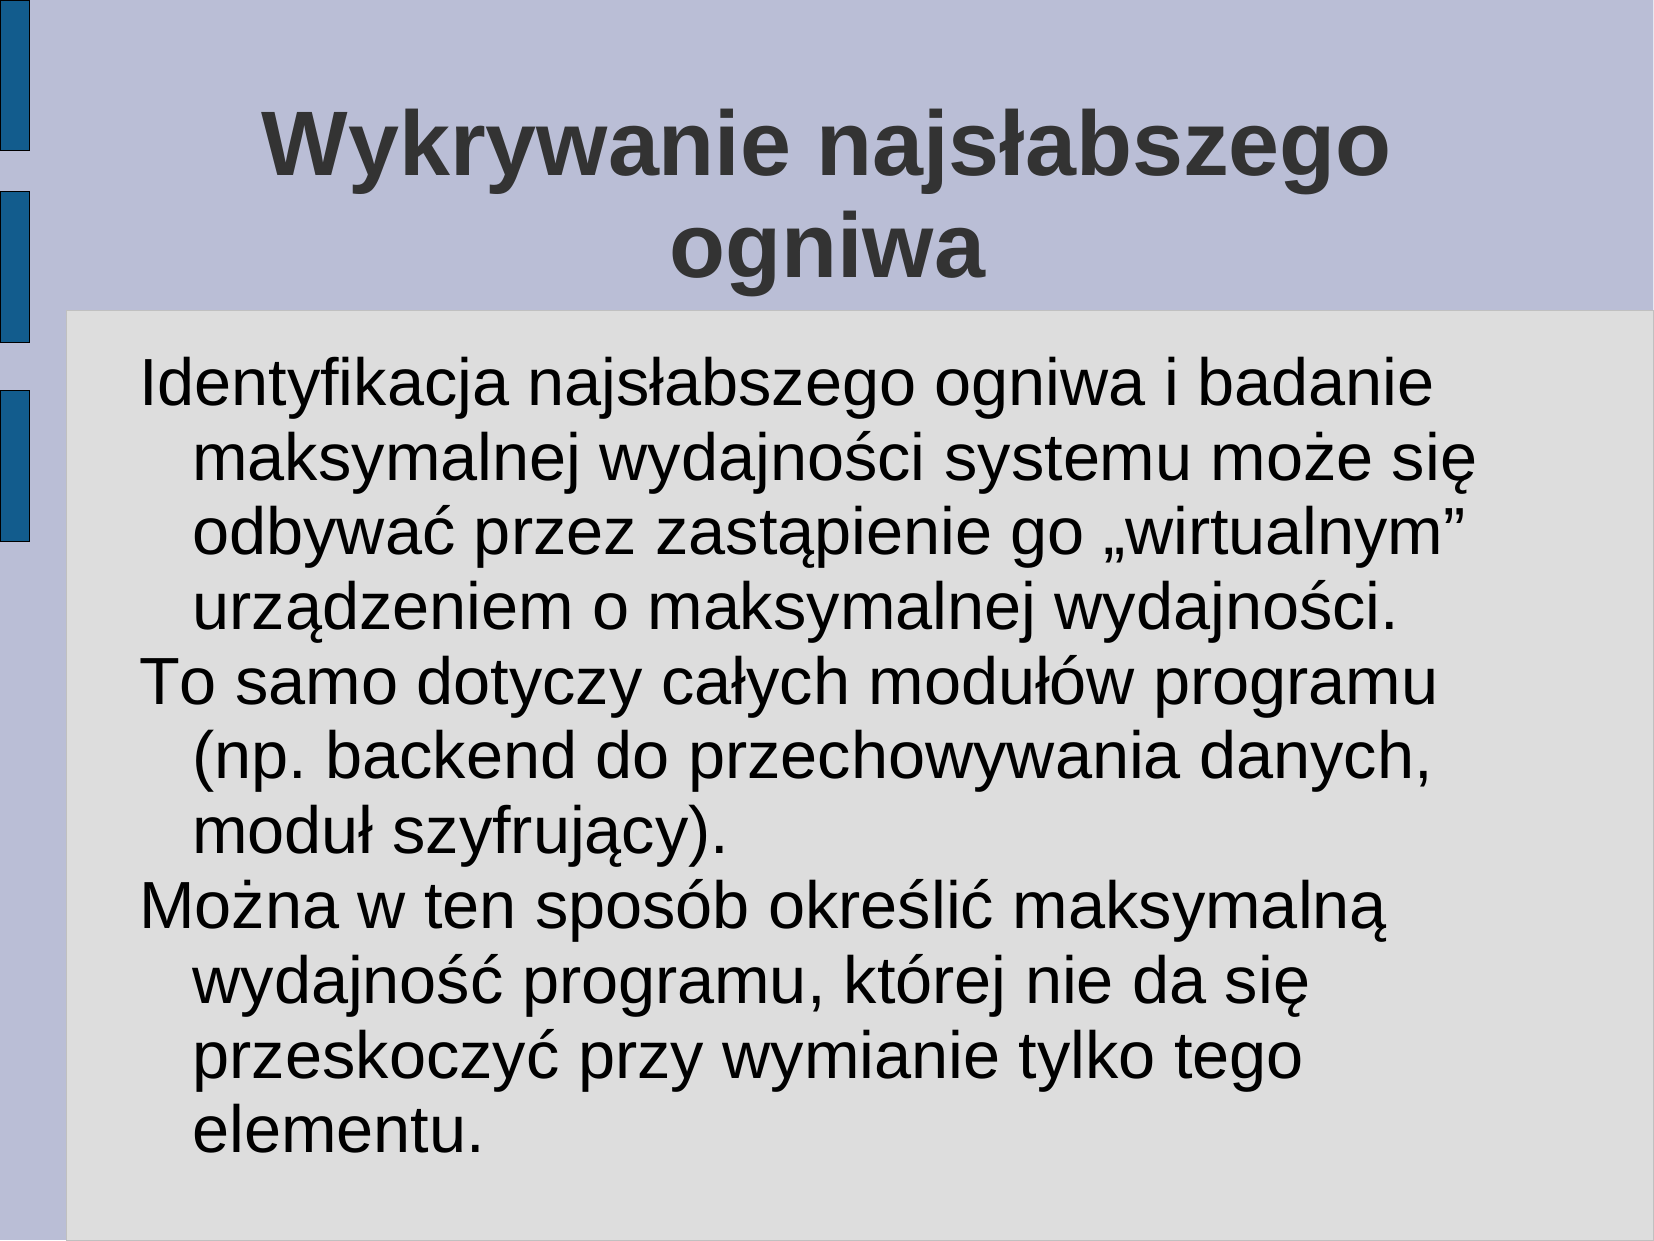

# Wykrywanie najsłabszego ogniwa
Identyfikacja najsłabszego ogniwa i badanie maksymalnej wydajności systemu może się odbywać przez zastąpienie go „wirtualnym” urządzeniem o maksymalnej wydajności.
To samo dotyczy całych modułów programu (np. backend do przechowywania danych, moduł szyfrujący).
Można w ten sposób określić maksymalną wydajność programu, której nie da się przeskoczyć przy wymianie tylko tego elementu.